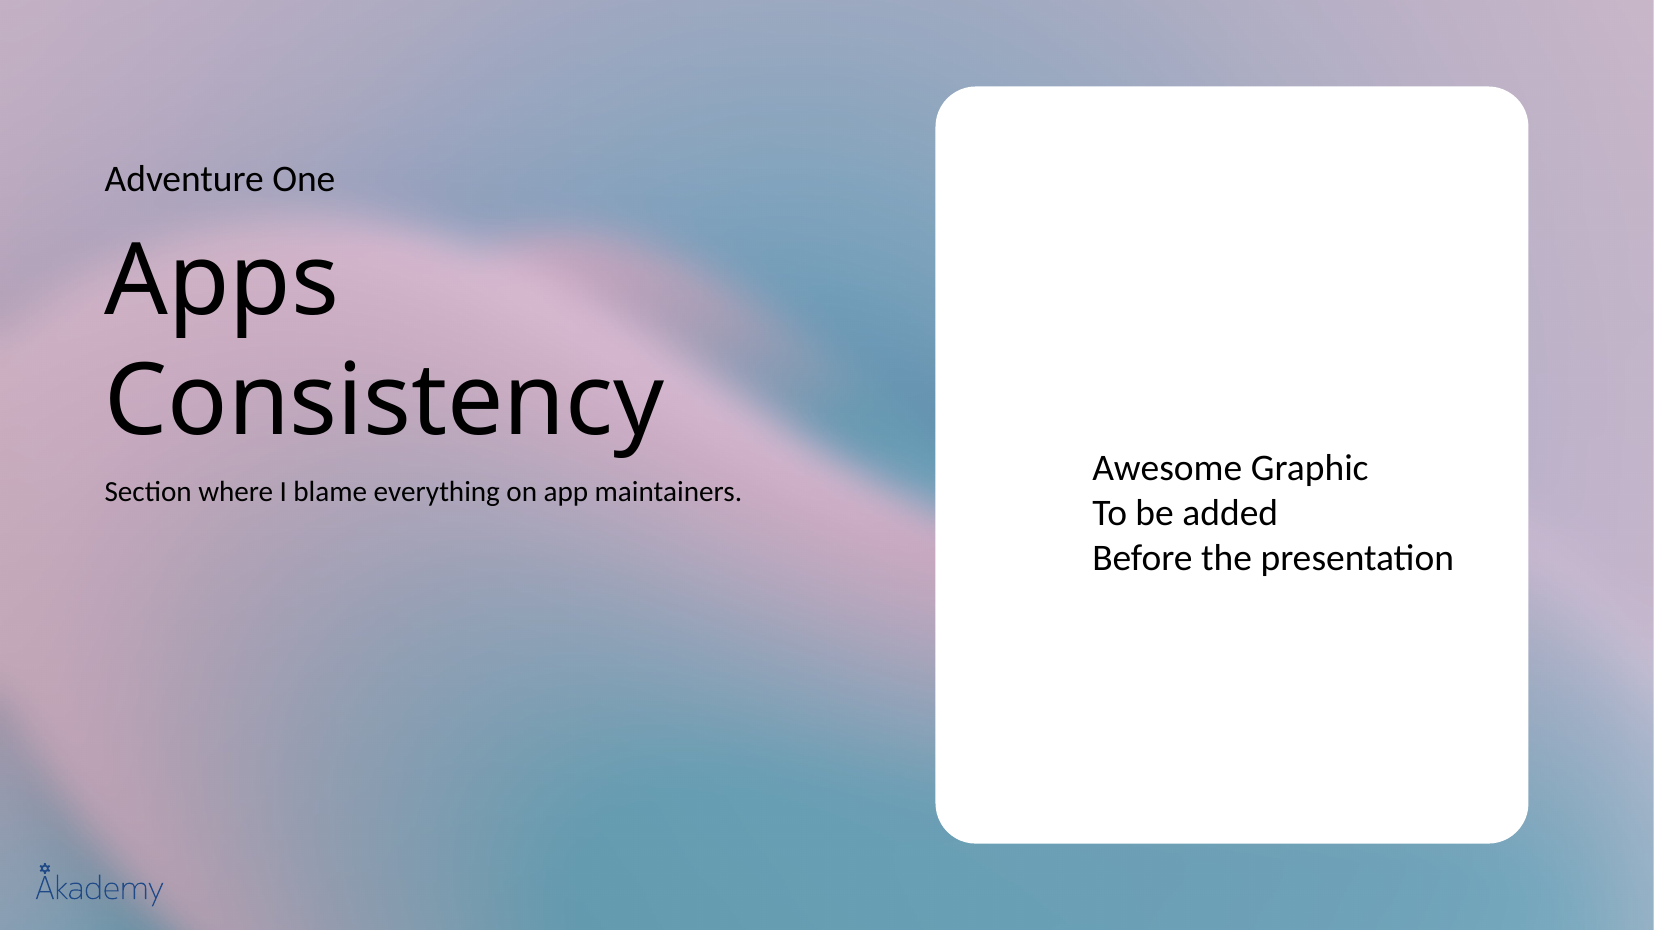

Adventure One
Apps
Consistency
Awesome Graphic
To be added
Before the presentation
Section where I blame everything on app maintainers.